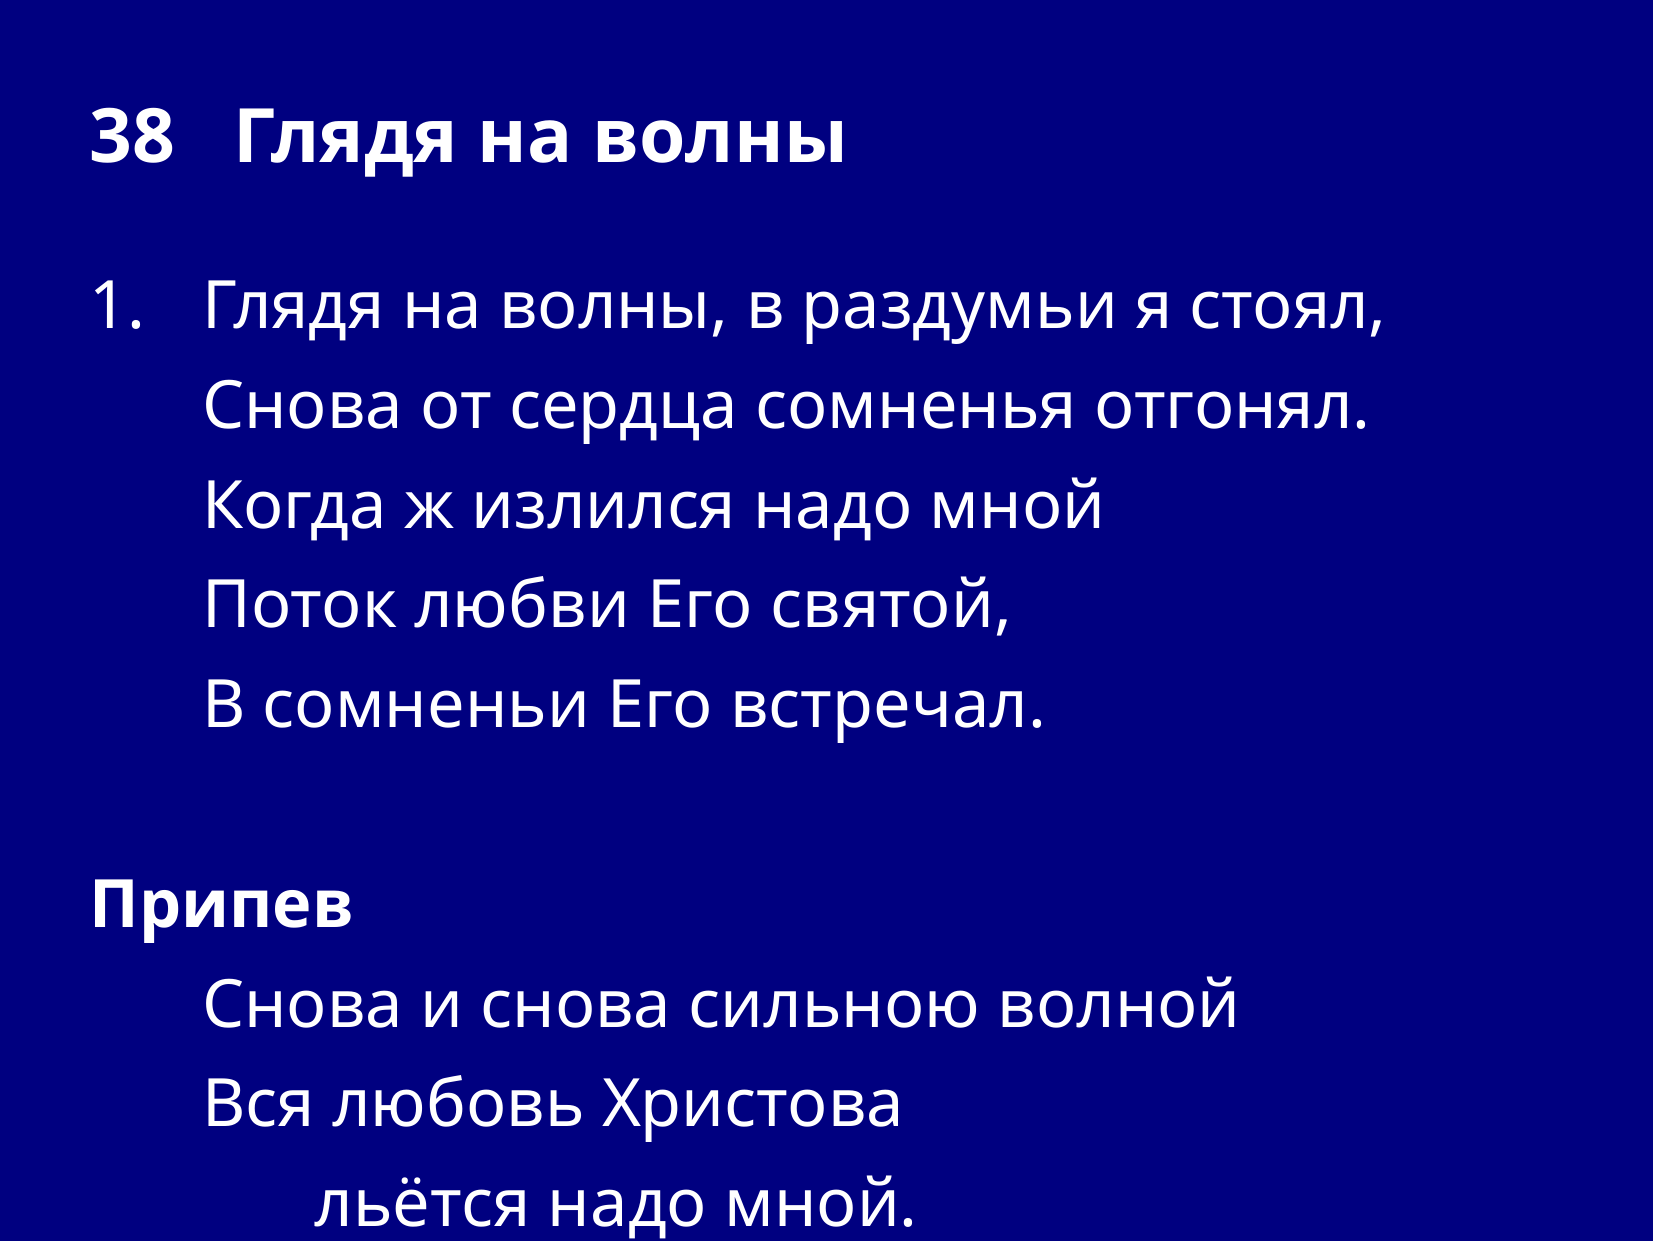

38 Глядя на волны
1.	Глядя на волны, в раздумьи я стоял,
	Снова от сердца сомненья отгонял.
	Когда ж излился надо мной
	Поток любви Его святой,
	В сомненьи Его встречал.
Припев
	Снова и снова сильною волной
	Вся любовь Христова
		льётся надо мной.